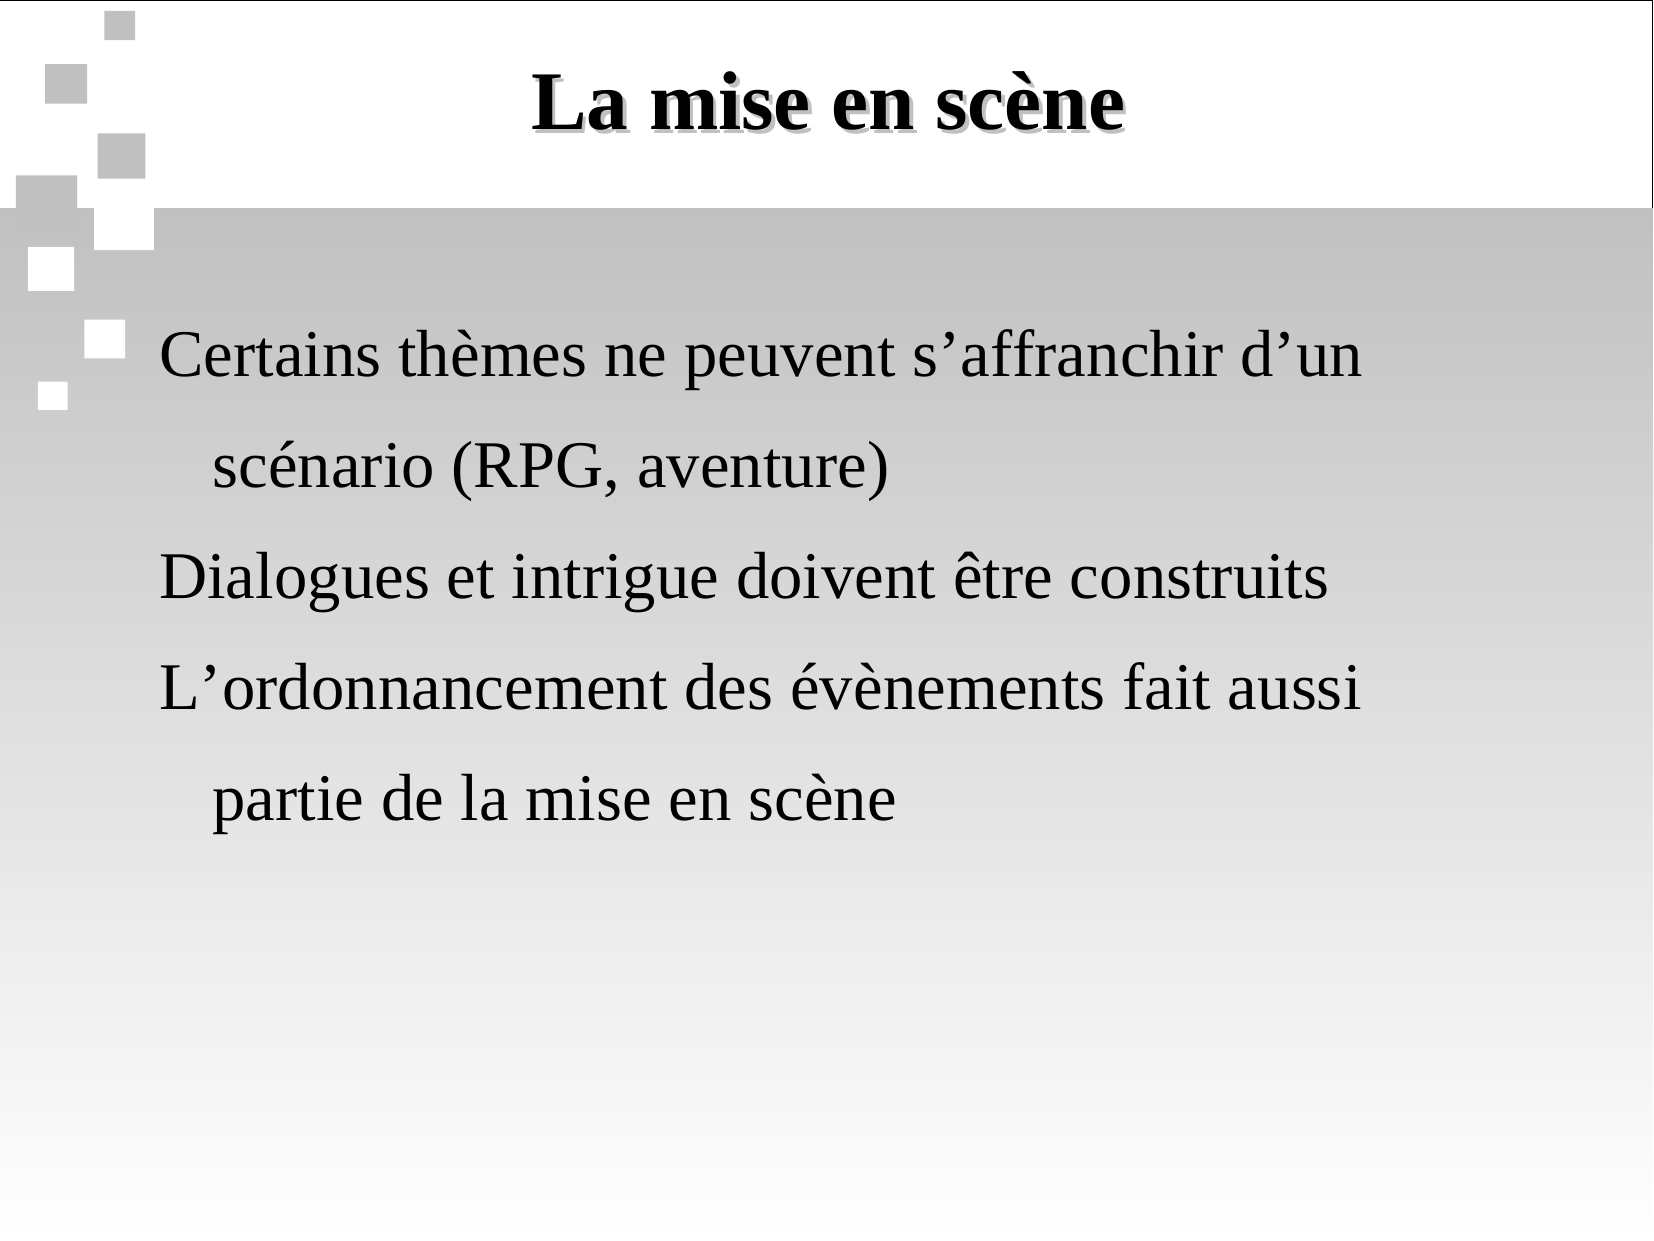

# La mise en scène
Certains thèmes ne peuvent s’affranchir d’un scénario (RPG, aventure)
Dialogues et intrigue doivent être construits
L’ordonnancement des évènements fait aussi partie de la mise en scène